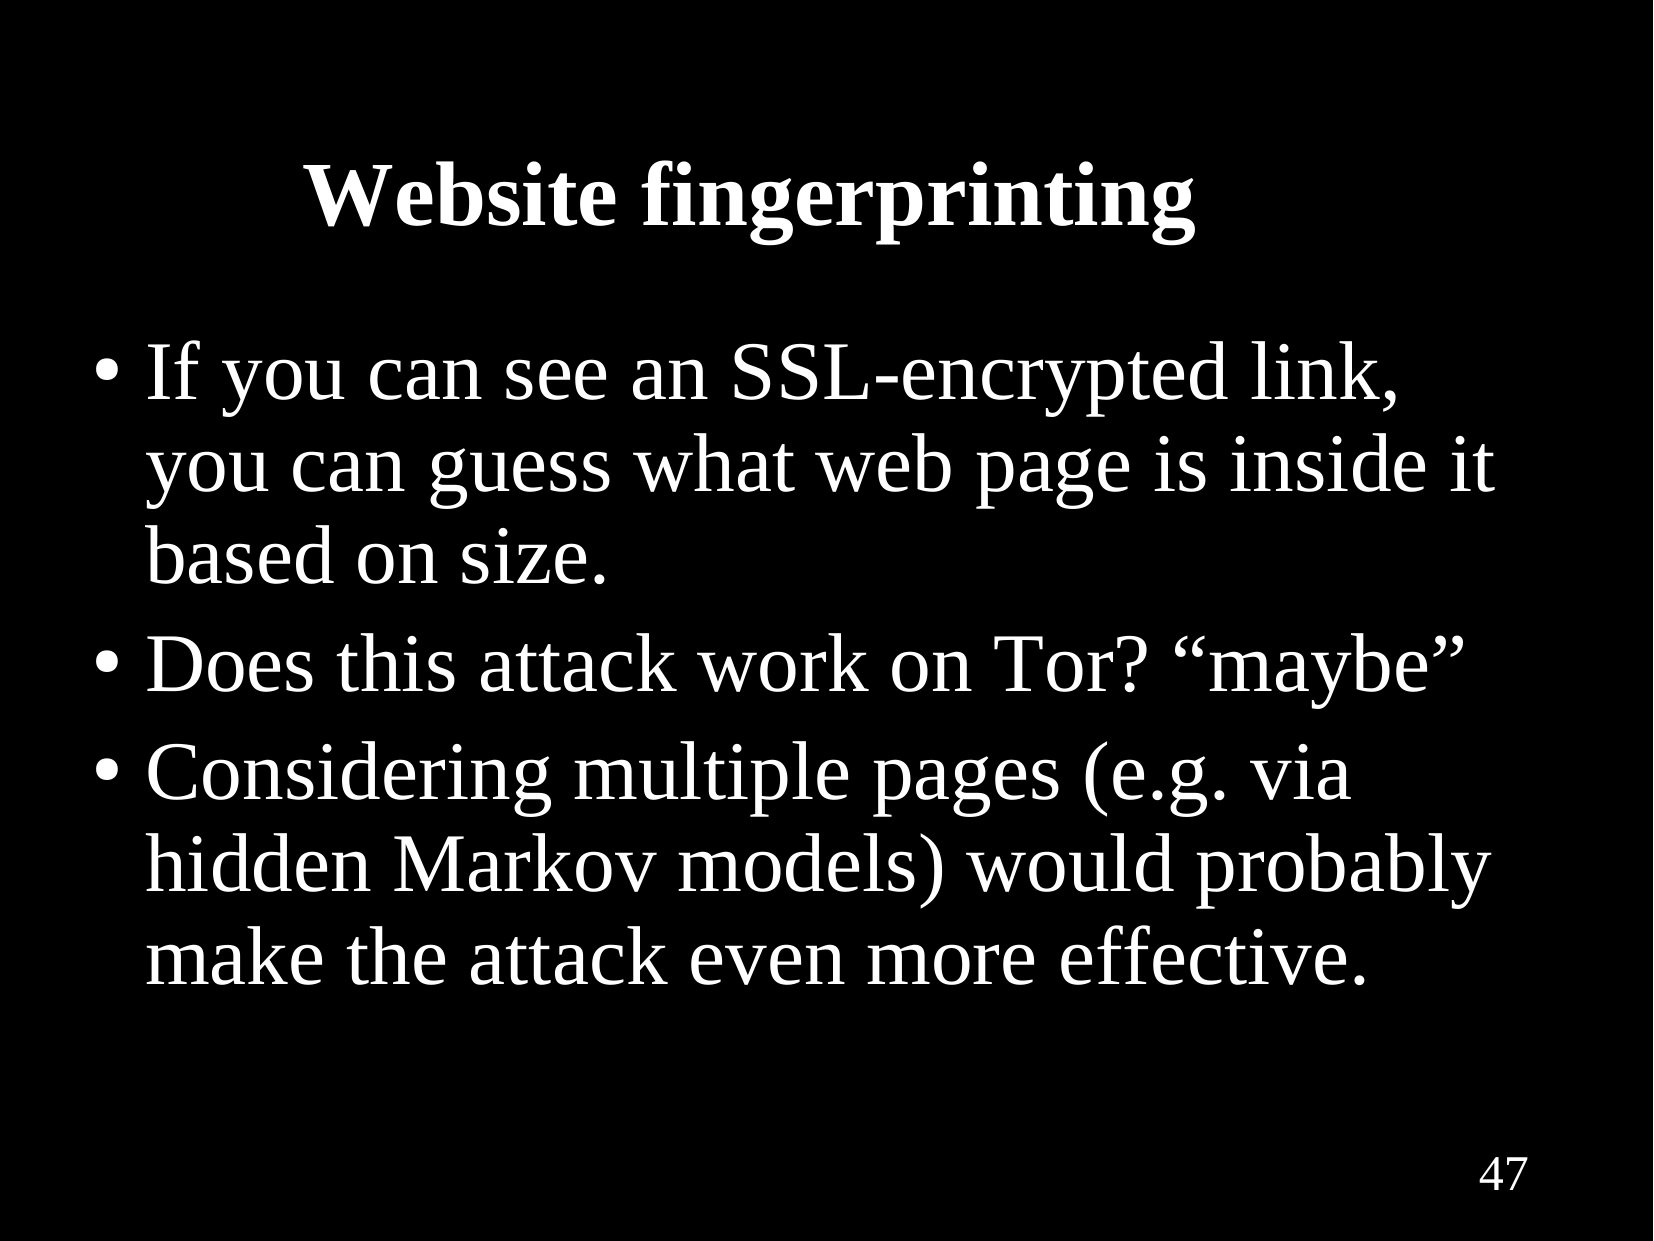

# Website fingerprinting
If you can see an SSL-encrypted link, you can guess what web page is inside it based on size.
Does this attack work on Tor? “maybe”
Considering multiple pages (e.g. via hidden Markov models) would probably make the attack even more effective.